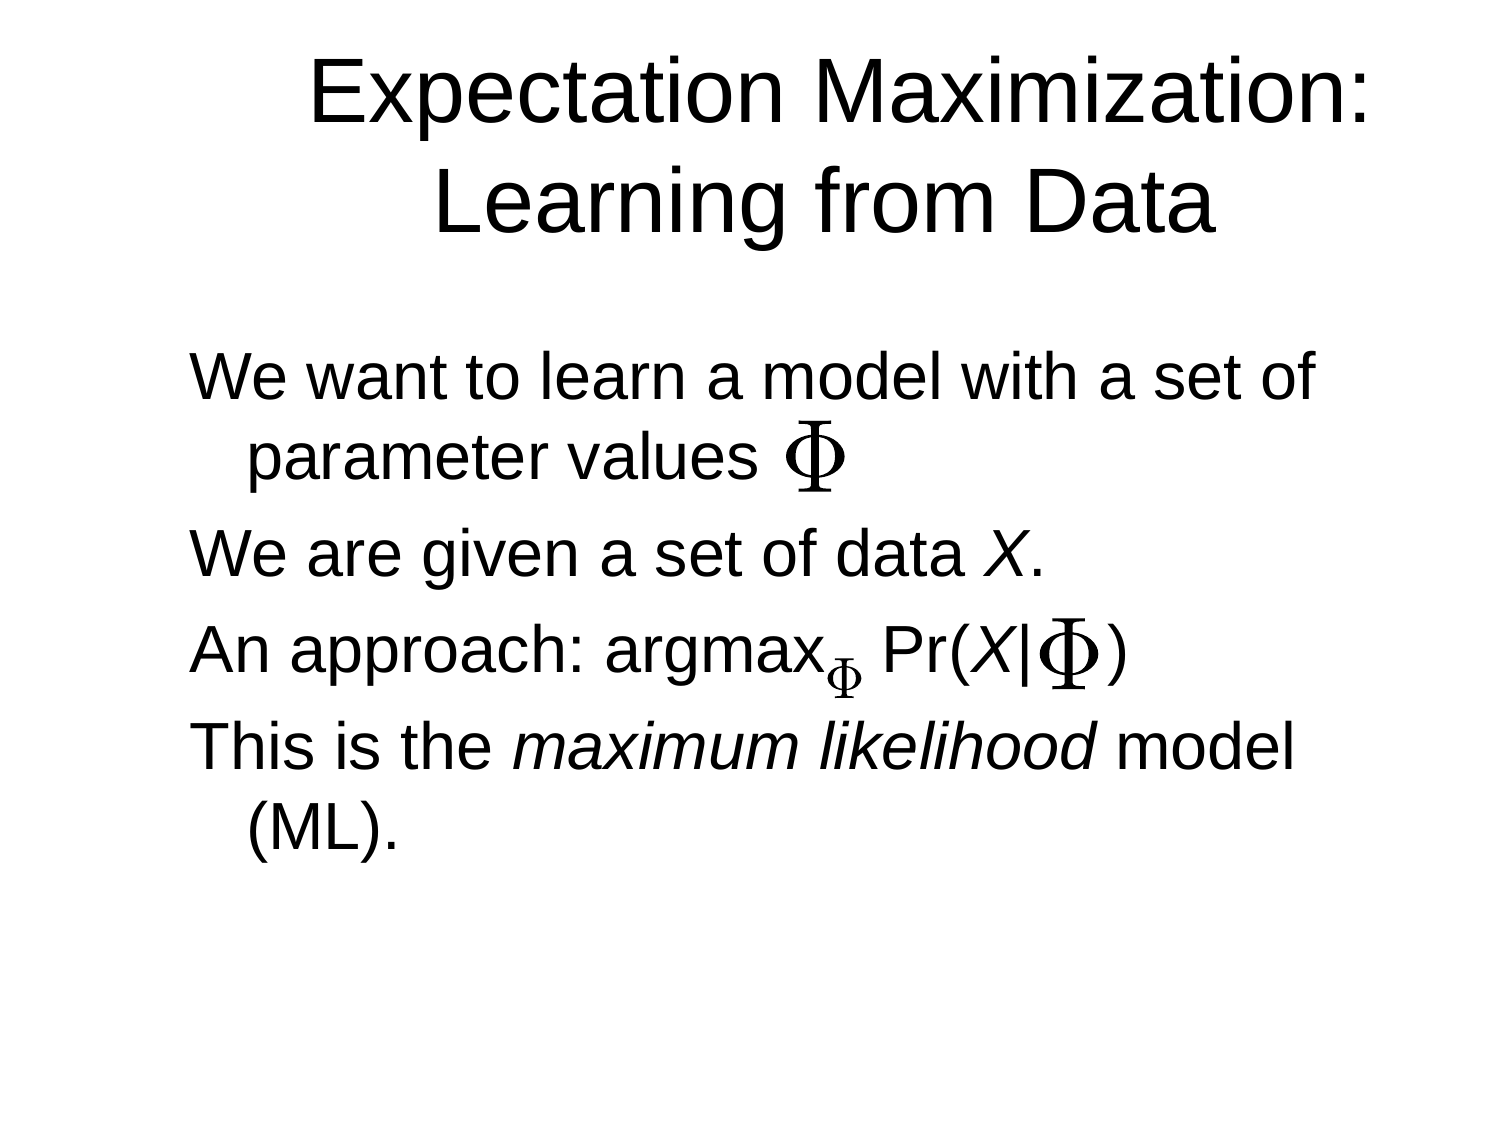

# Expectation Maximization: Learning from Data
We want to learn a model with a set of parameter values
We are given a set of data X.
An approach: argmax Pr(X| )
This is the maximum likelihood model (ML).